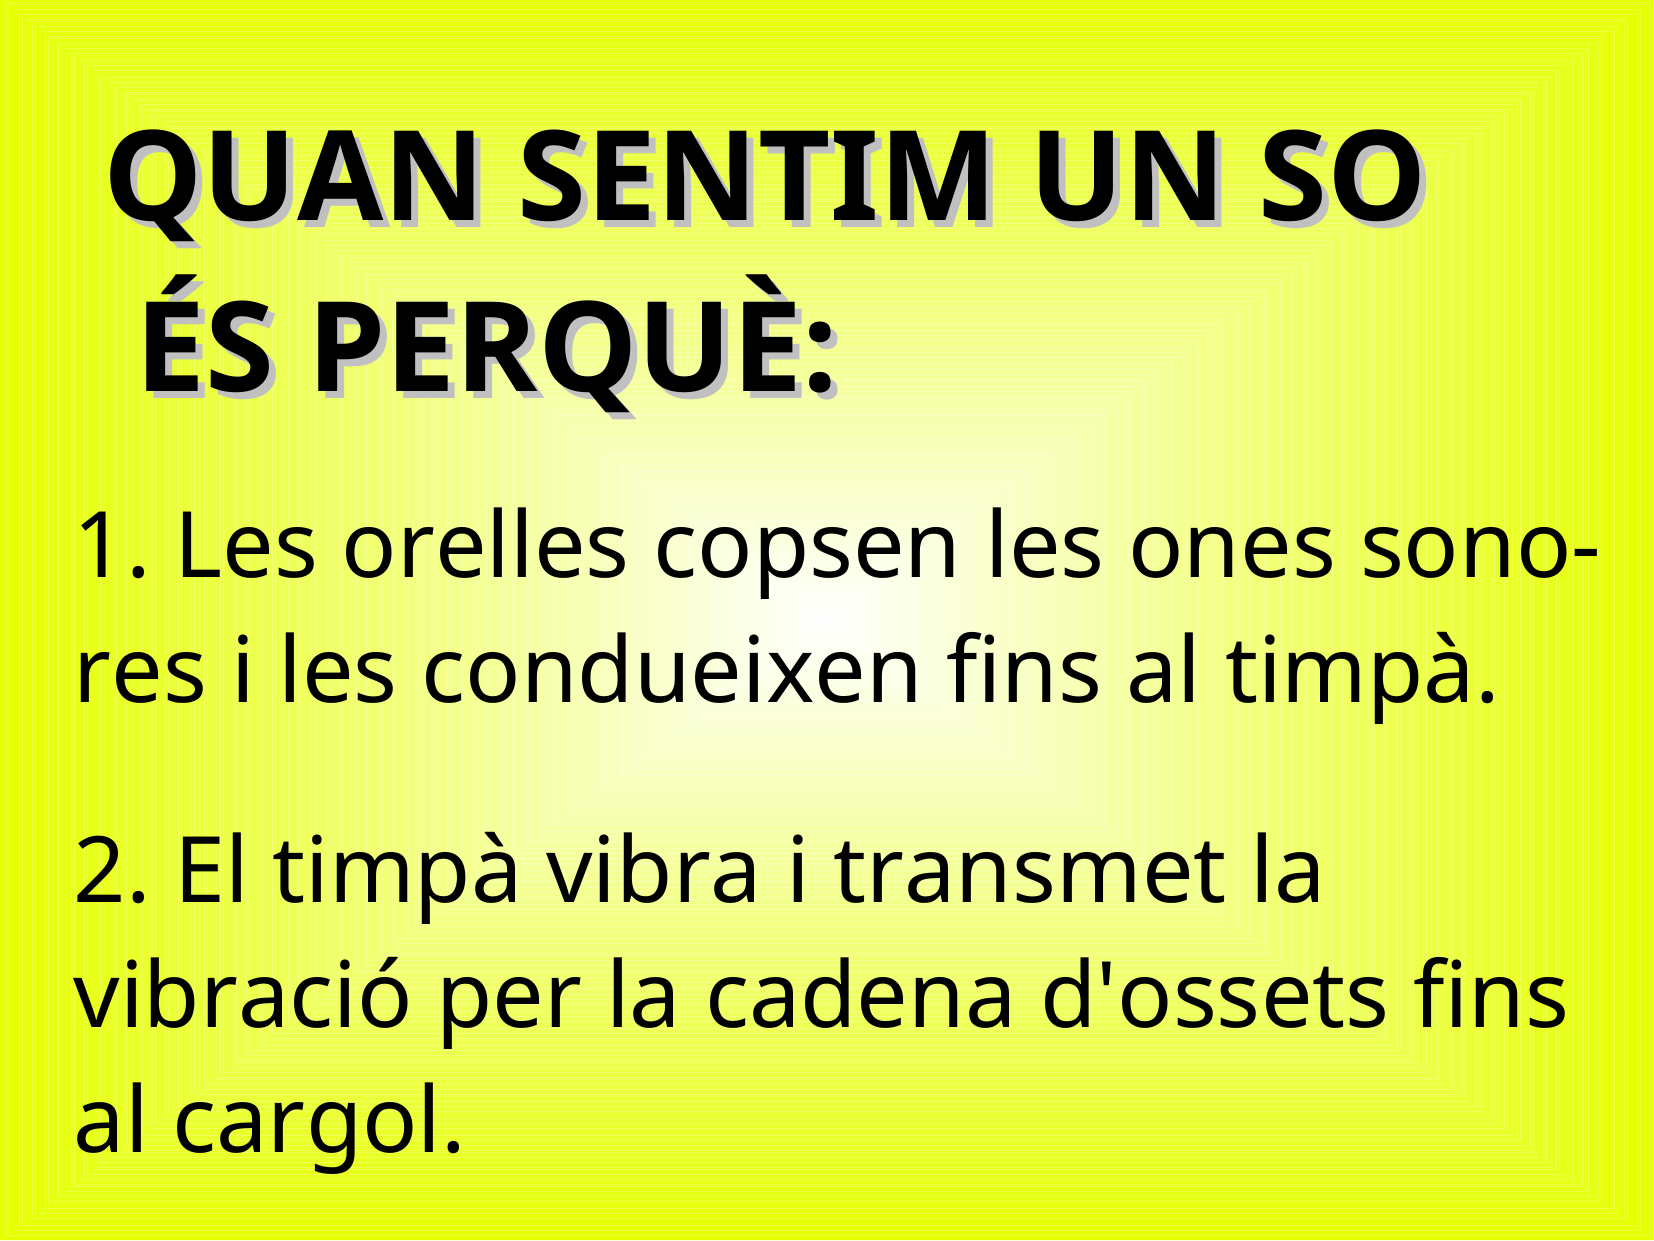

QUAN SENTIM UN SO
 ÉS PERQUÈ:
1. Les orelles copsen les ones sono-
res i les condueixen fins al timpà.
2. El timpà vibra i transmet la
vibració per la cadena d'ossets fins
al cargol.